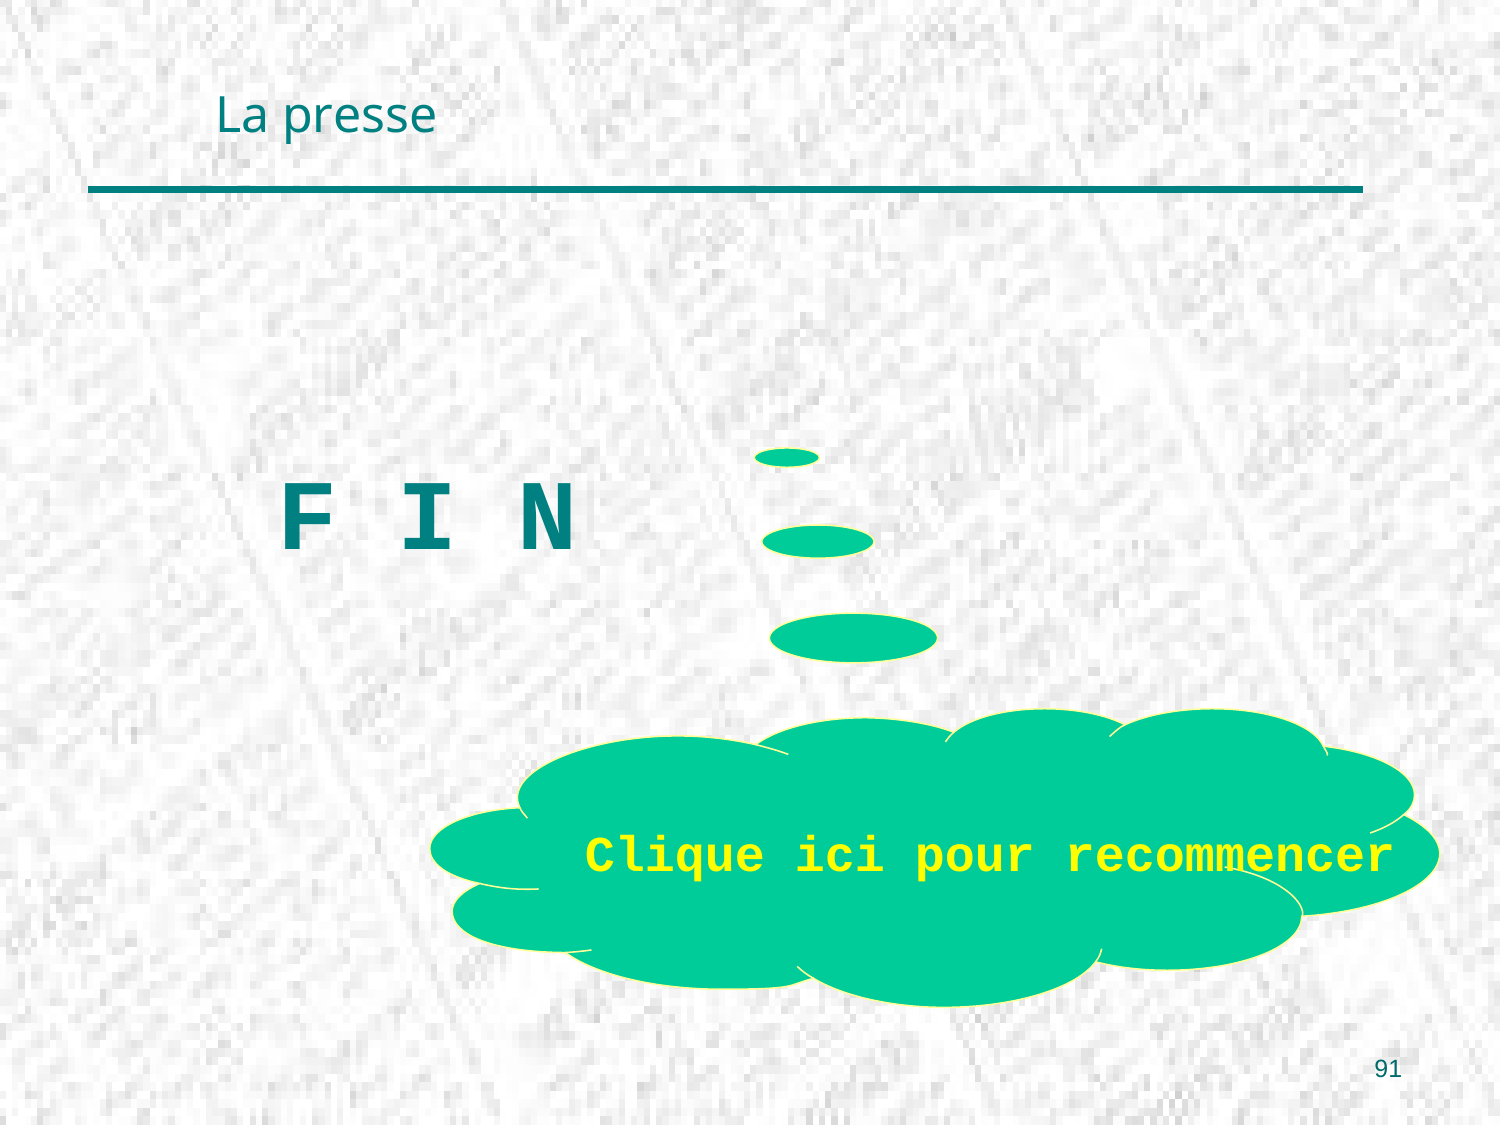

La presse
F I N
Clique ici pour recommencer
91